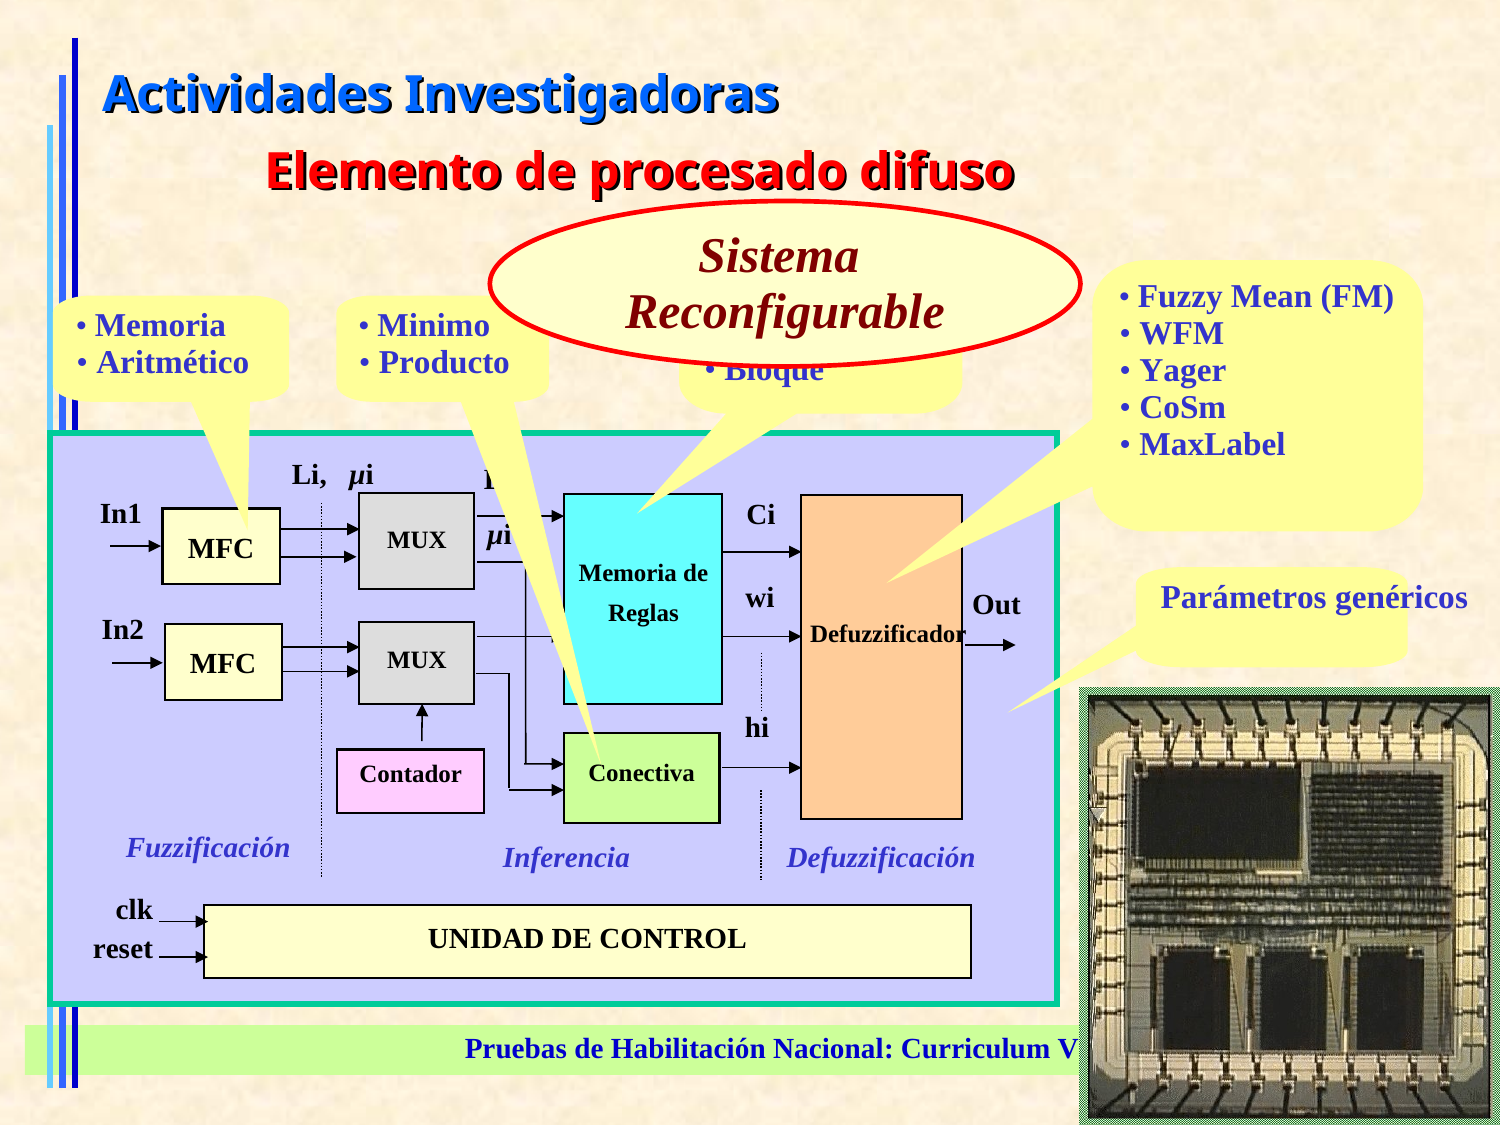

Actividades Investigadoras
Elemento de procesado difuso
Sistema
Reconfigurable
 ROM
 RAM
 Distribuida
 Bloque
 Fuzzy Mean (FM)
 WFM
 Yager
 CoSm
 MaxLabel
 Memoria
 Aritmético
 Minimo
 Producto
Li, µi
Li
In1
Ci
MUX
Memoria de
Reglas
 Defuzzificador
MFC
µi
Parámetros genéricos
wi
Out
In2
MUX
MFC
hi
Conectiva
Contador
Fuzzificación
Inferencia
Defuzzificación
clk
reset
UNIDAD DE CONTROL